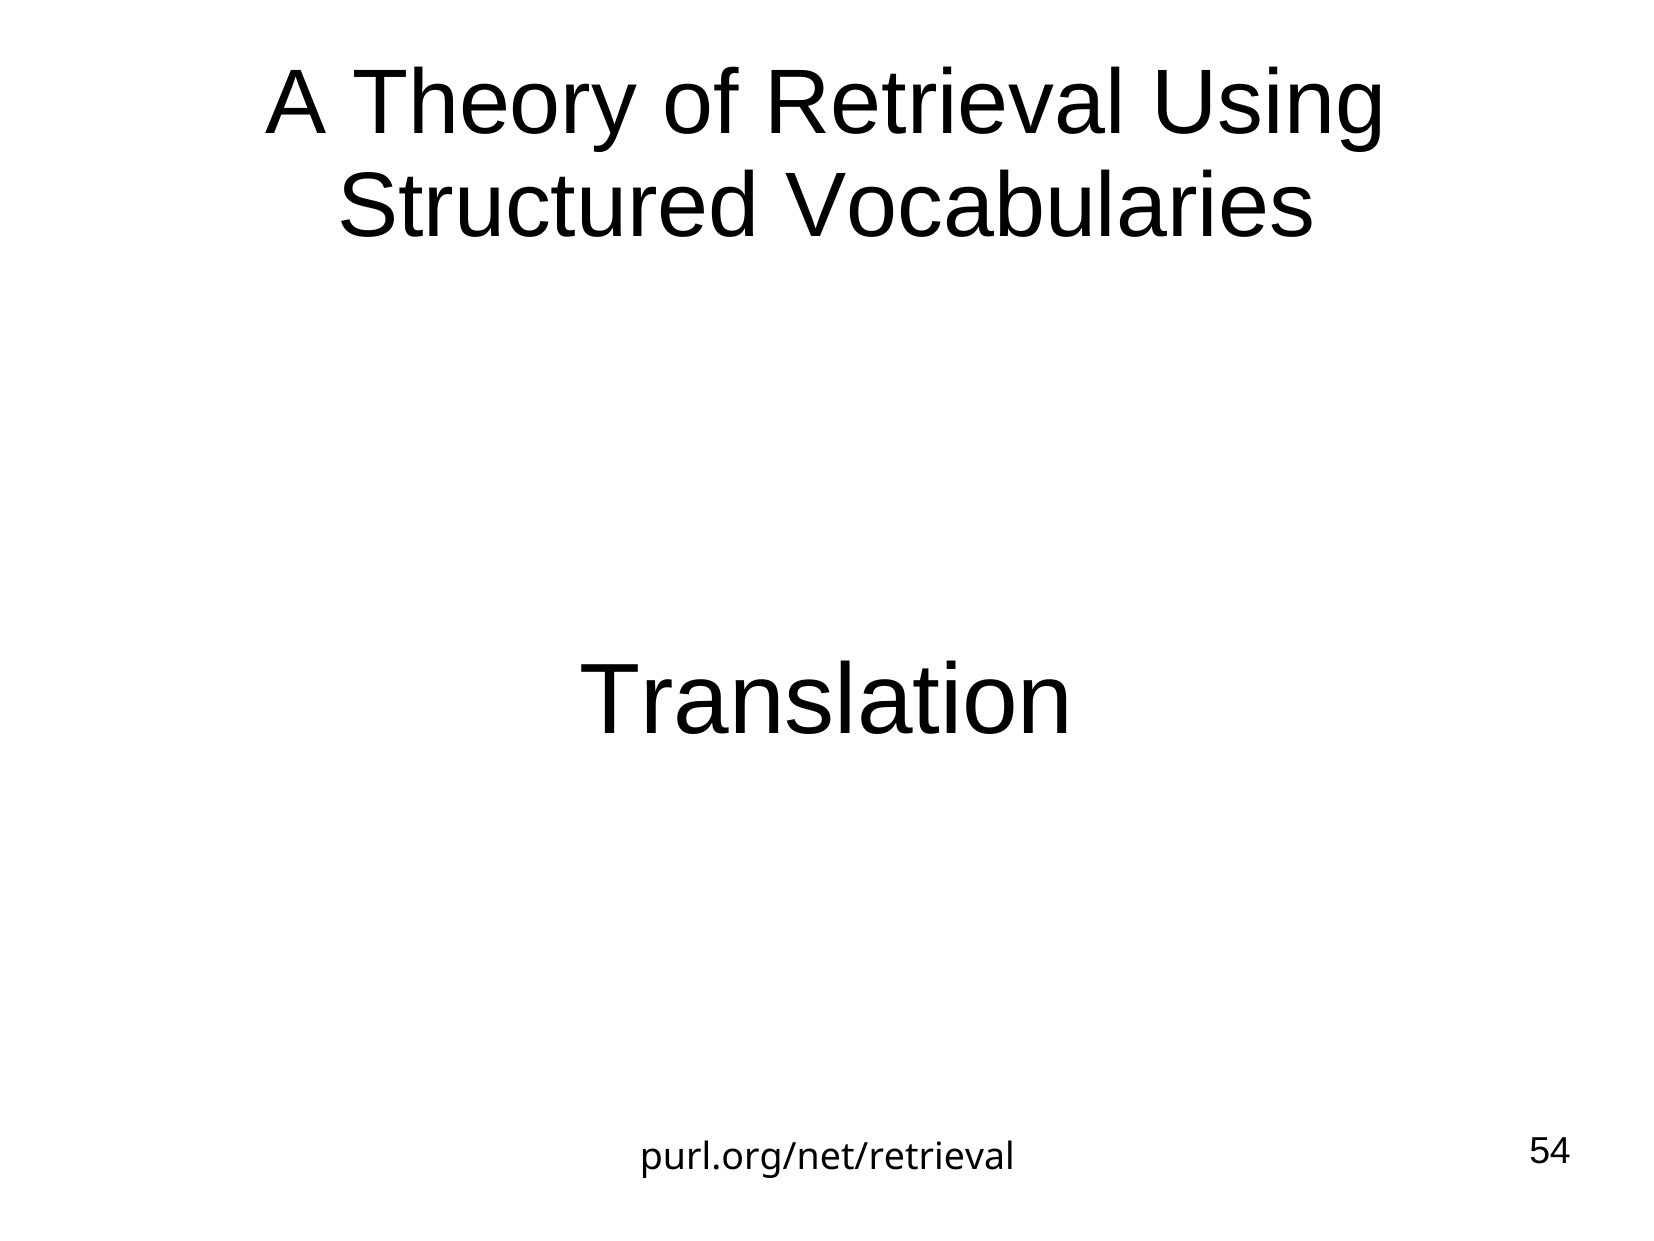

# A Theory of Retrieval Using Structured Vocabularies
Translation
purl.org/net/retrieval
54